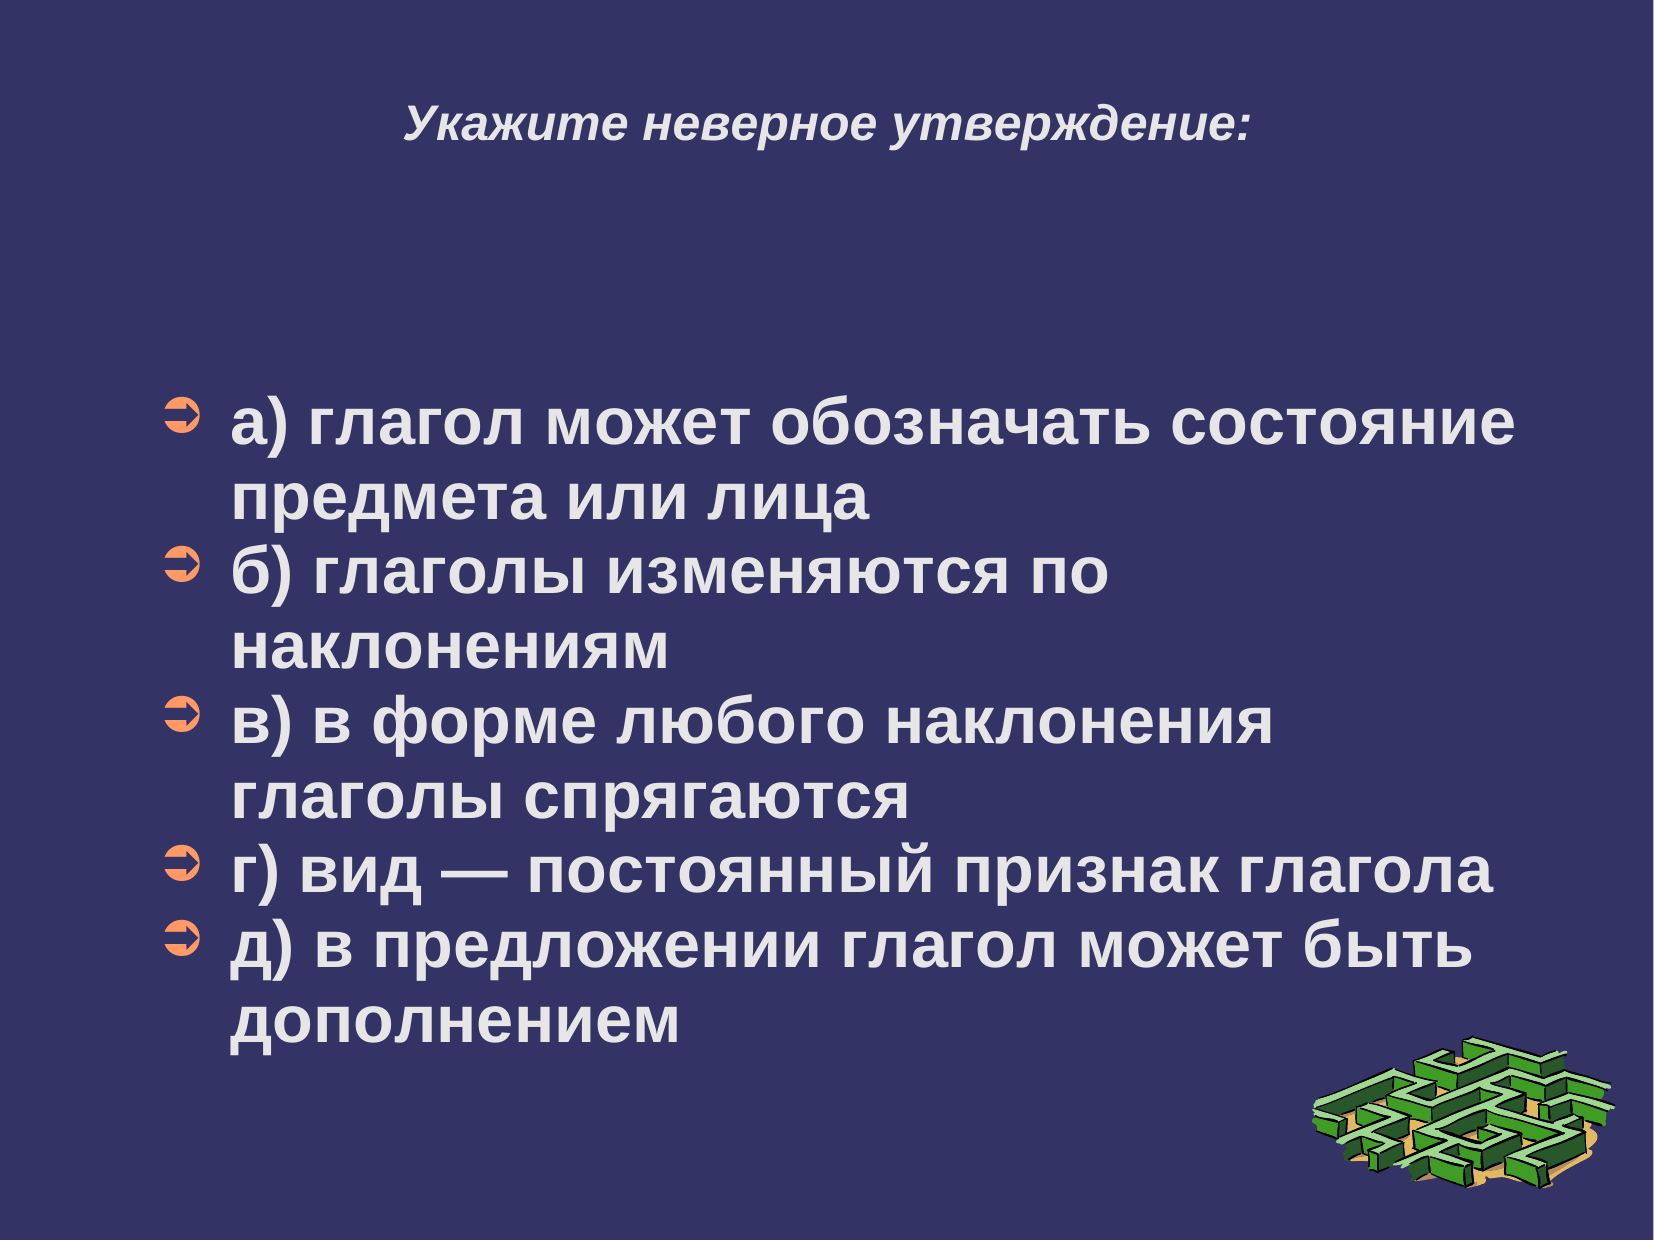

# Укажите неверное утверждение:
а) глагол может обозначать состояние предмета или лица
б) глаголы изменяются по наклонениям
в) в форме любого наклонения глаголы спрягаются
г) вид — постоянный признак глагола
д) в предложении глагол может быть дополнением